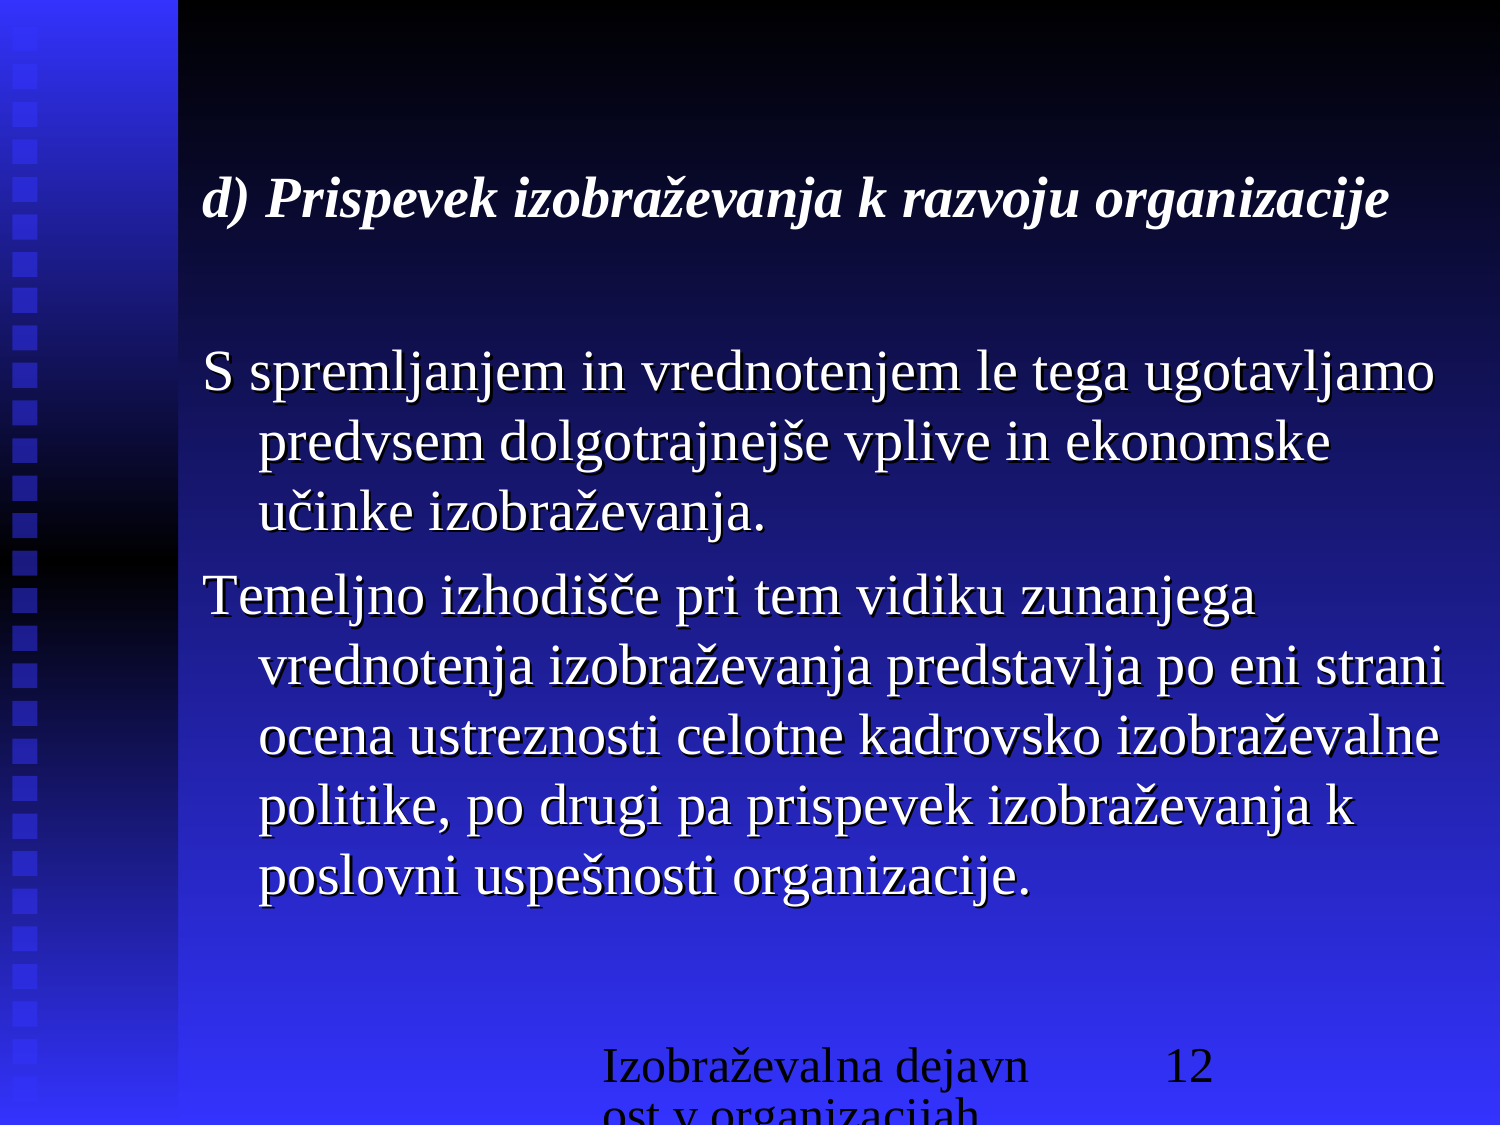

# d) Prispevek izobraževanja k razvoju organizacije
S spremljanjem in vrednotenjem le tega ugotavljamo predvsem dolgotrajnejše vplive in ekonomske učinke izobraževanja.
Temeljno izhodišče pri tem vidiku zunanjega vrednotenja izobraževanja predstavlja po eni strani ocena ustreznosti celotne kadrovsko izobraževalne politike, po drugi pa prispevek izobraževanja k poslovni uspešnosti organizacije.
Izobraževalna dejavnost v organizacijah
12